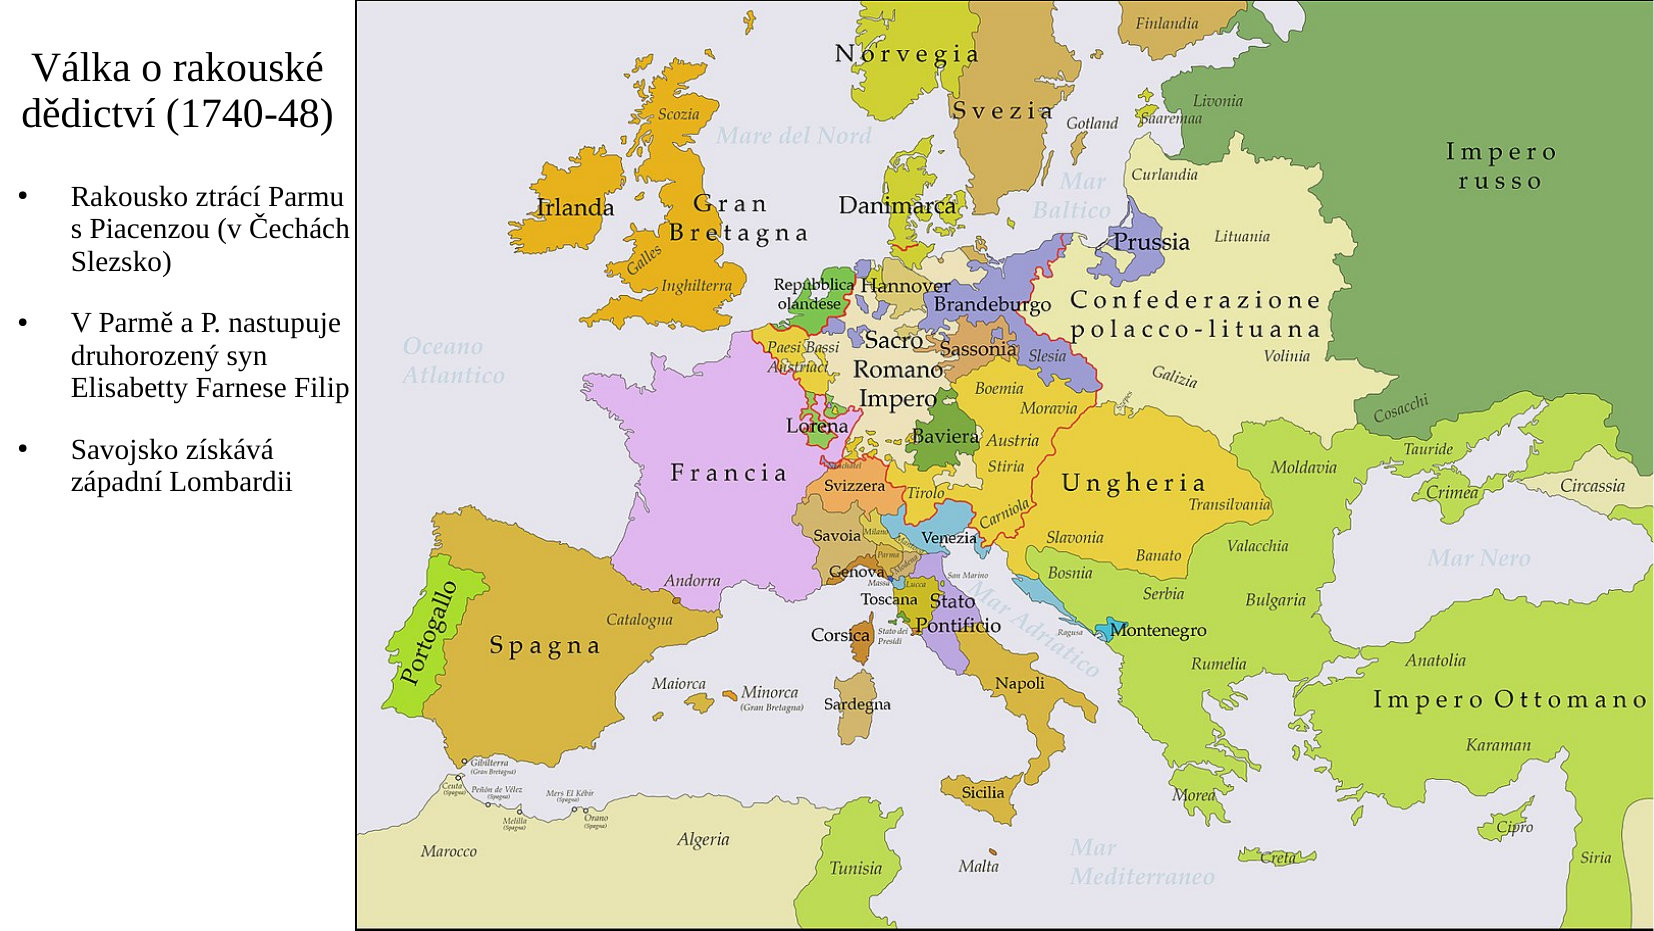

# Válka o rakouské dědictví (1740-48)
Rakousko ztrácí Parmu s Piacenzou (v Čechách Slezsko)
V Parmě a P. nastupuje druhorozený syn Elisabetty Farnese Filip
Savojsko získává západní Lombardii